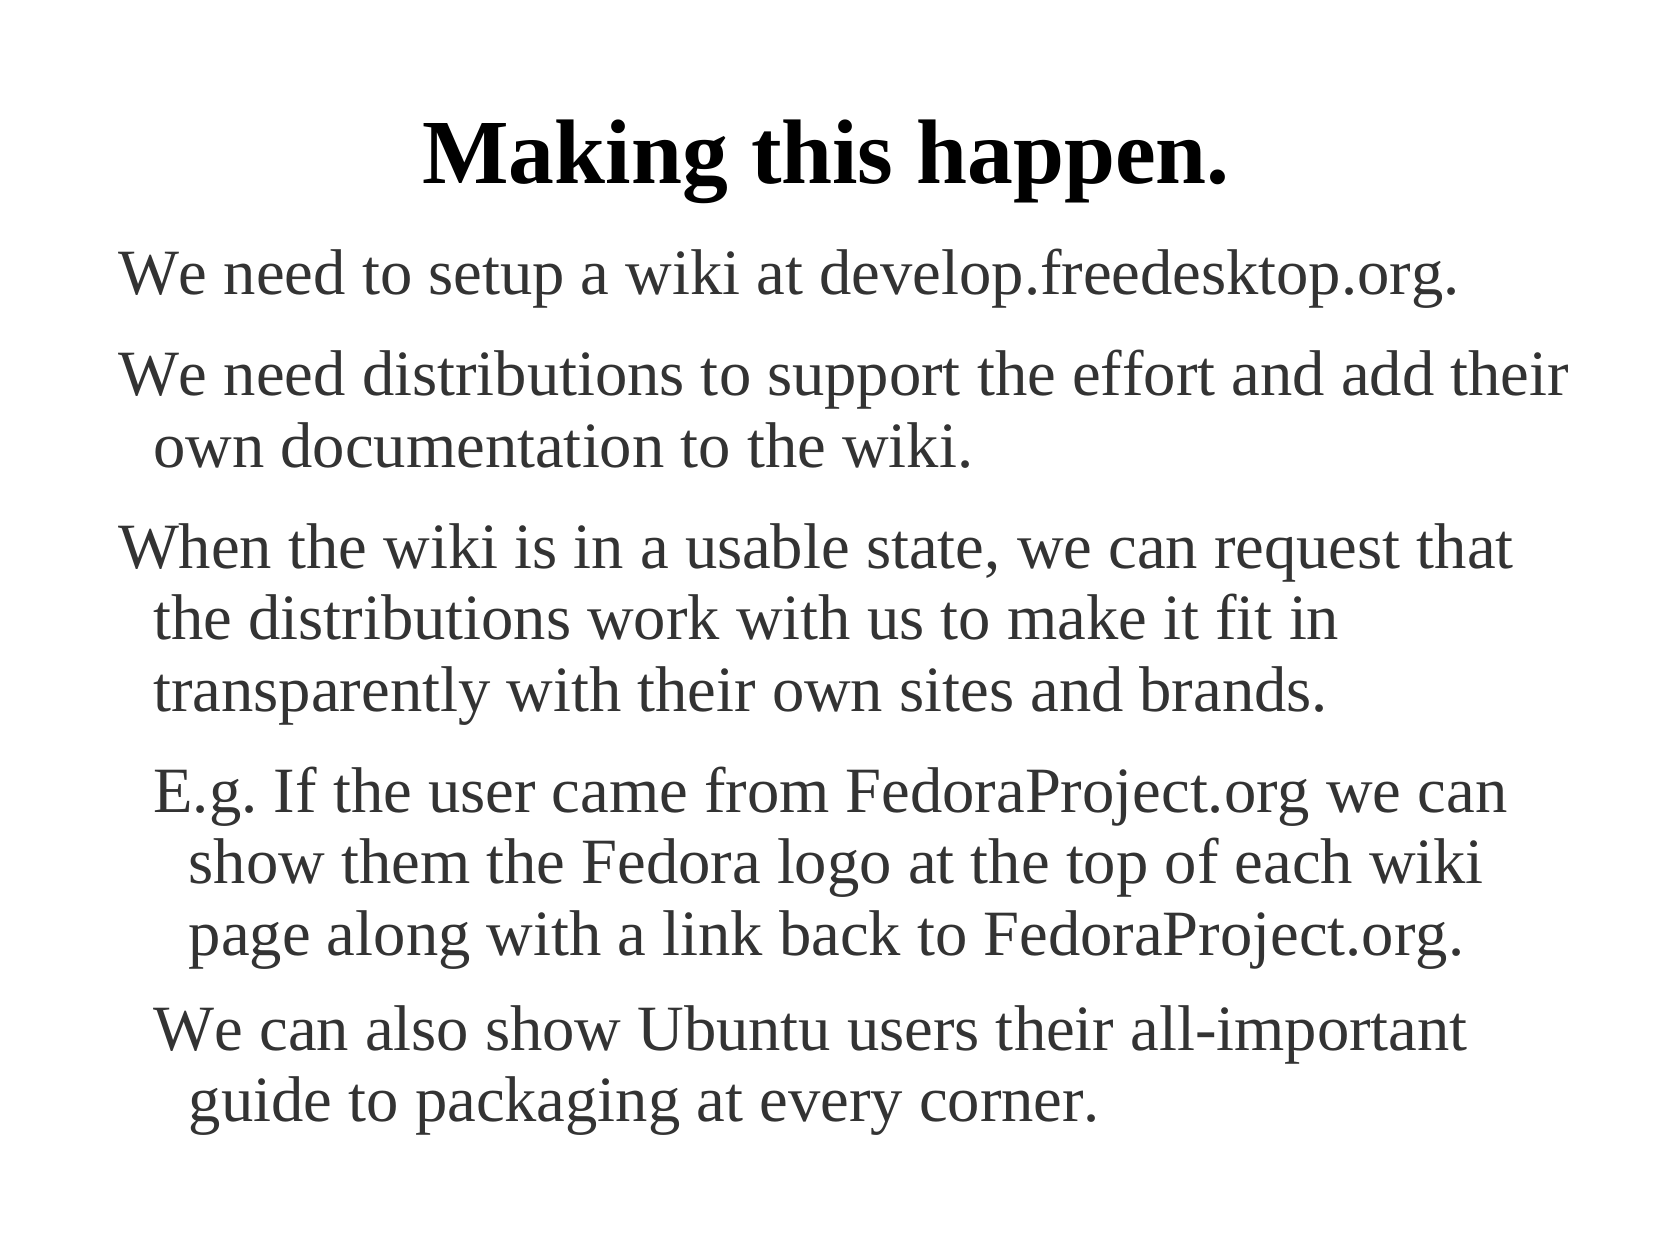

# Making this happen.
We need to setup a wiki at develop.freedesktop.org.
We need distributions to support the effort and add their own documentation to the wiki.
When the wiki is in a usable state, we can request that the distributions work with us to make it fit in transparently with their own sites and brands.
E.g. If the user came from FedoraProject.org we can show them the Fedora logo at the top of each wiki page along with a link back to FedoraProject.org.
We can also show Ubuntu users their all-important guide to packaging at every corner.